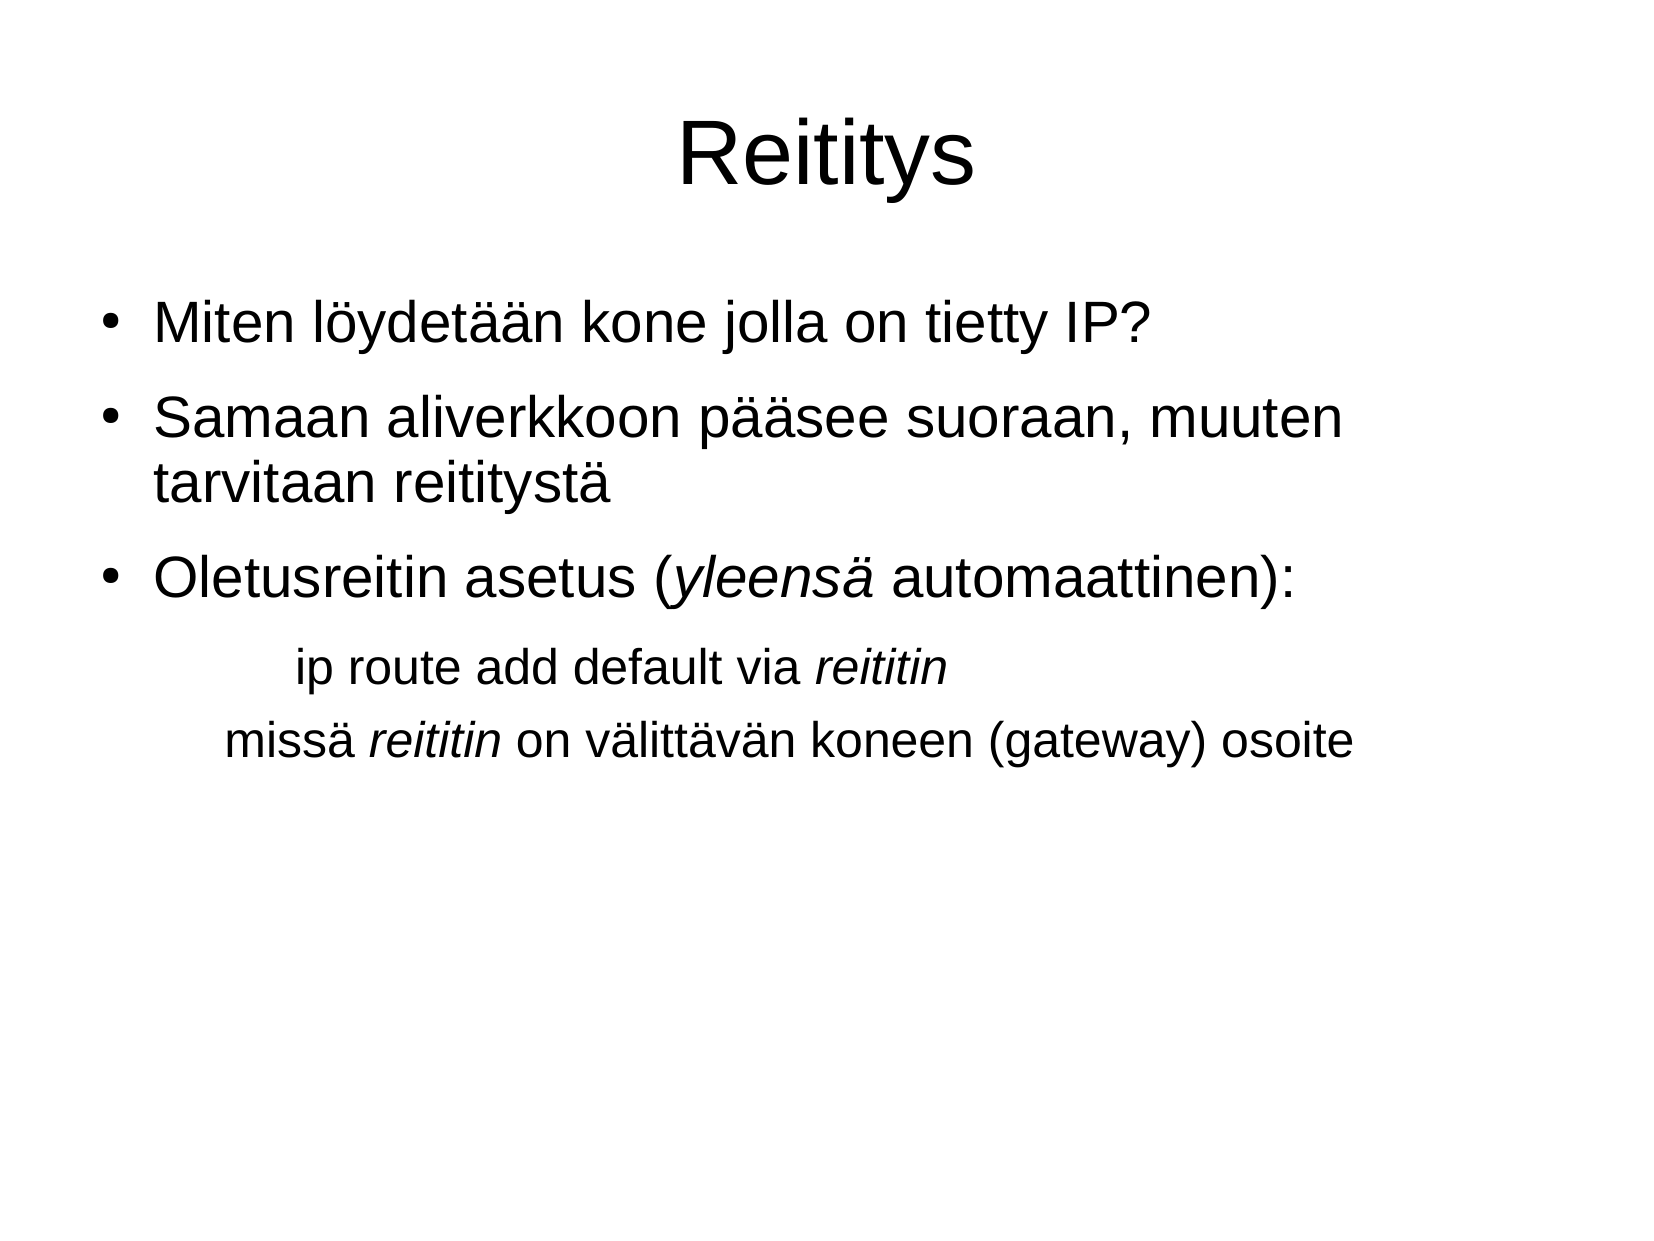

# Reititys
Miten löydetään kone jolla on tietty IP?
Samaan aliverkkoon pääsee suoraan, muuten tarvitaan reititystä
Oletusreitin asetus (yleensä automaattinen):
ip route add default via reititin
missä reititin on välittävän koneen (gateway) osoite